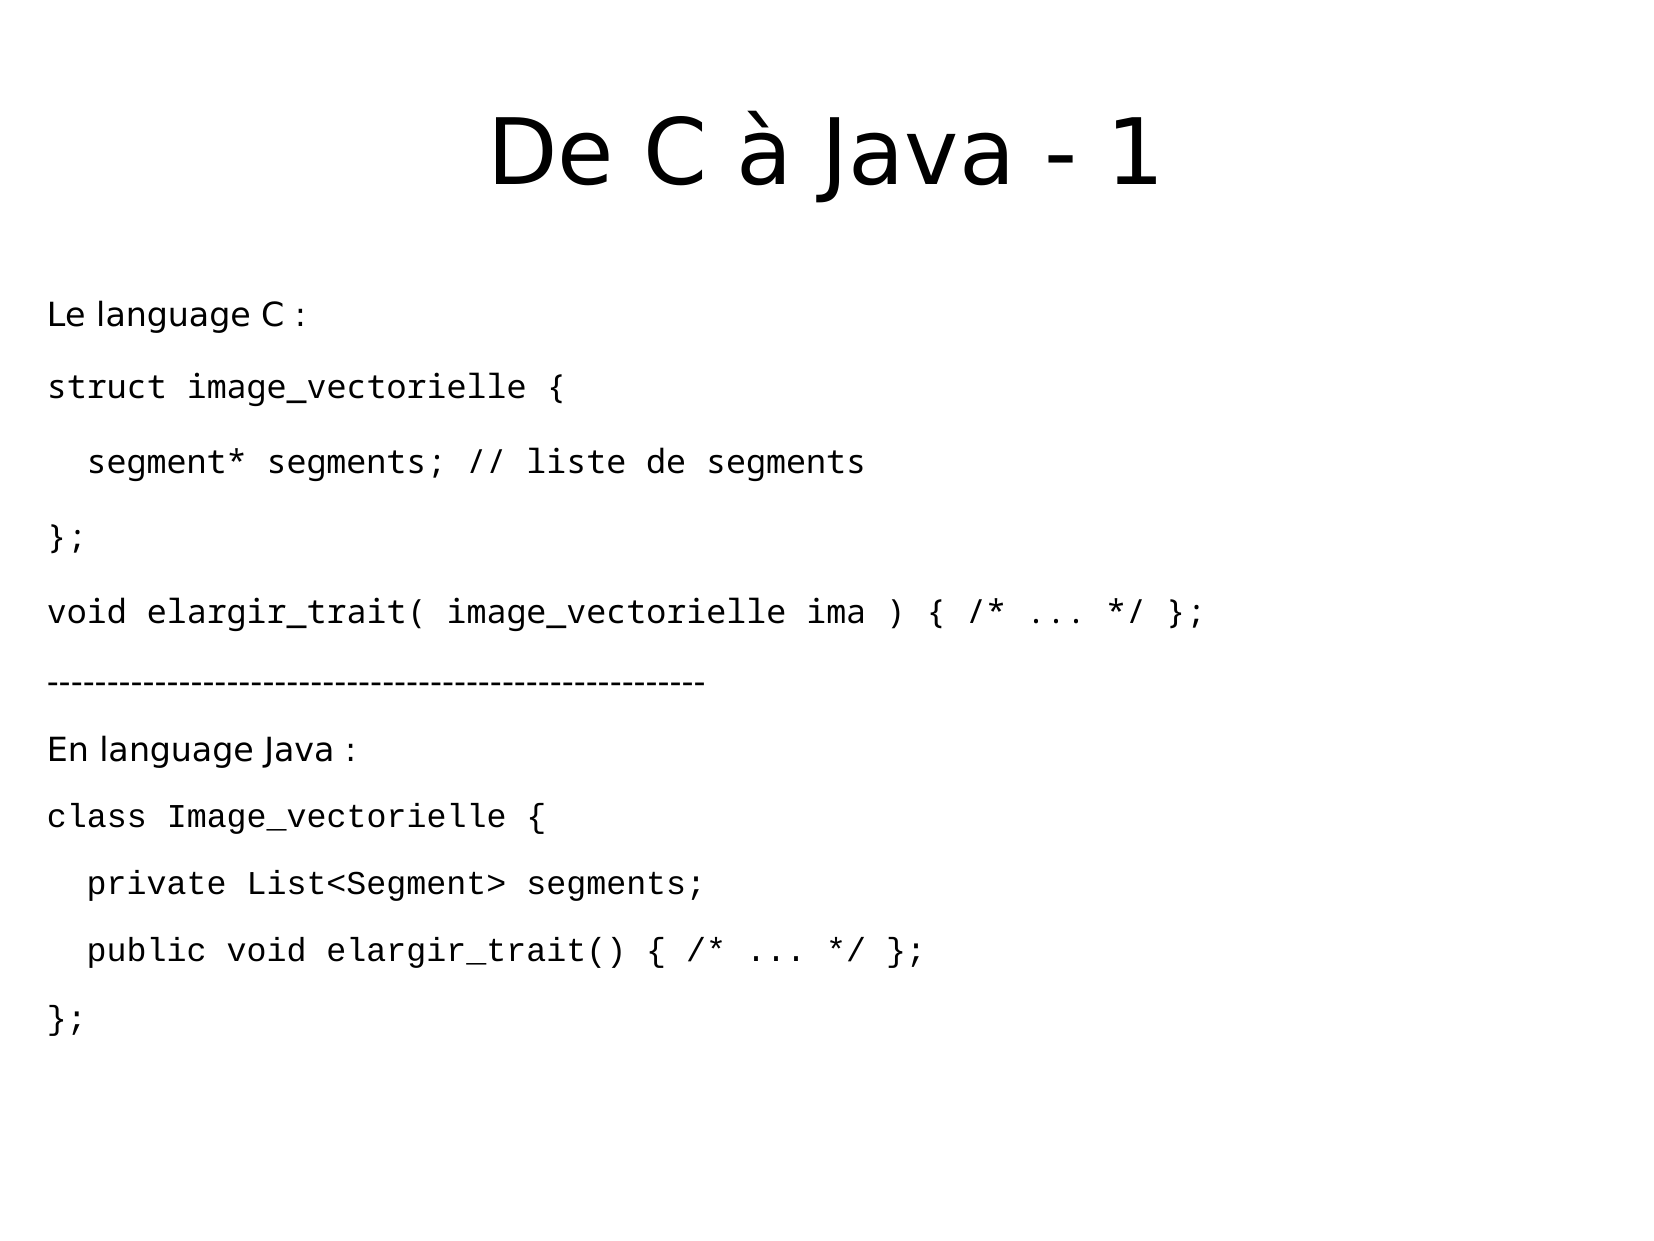

# De C à Java - 1
Le language C :
struct image_vectorielle {
 segment* segments; // liste de segments
};
void elargir_trait( image_vectorielle ima ) { /* ... */ };
-------------------------------------------------------
En language Java :
class Image_vectorielle {
 private List<Segment> segments;
 public void elargir_trait() { /* ... */ };
};